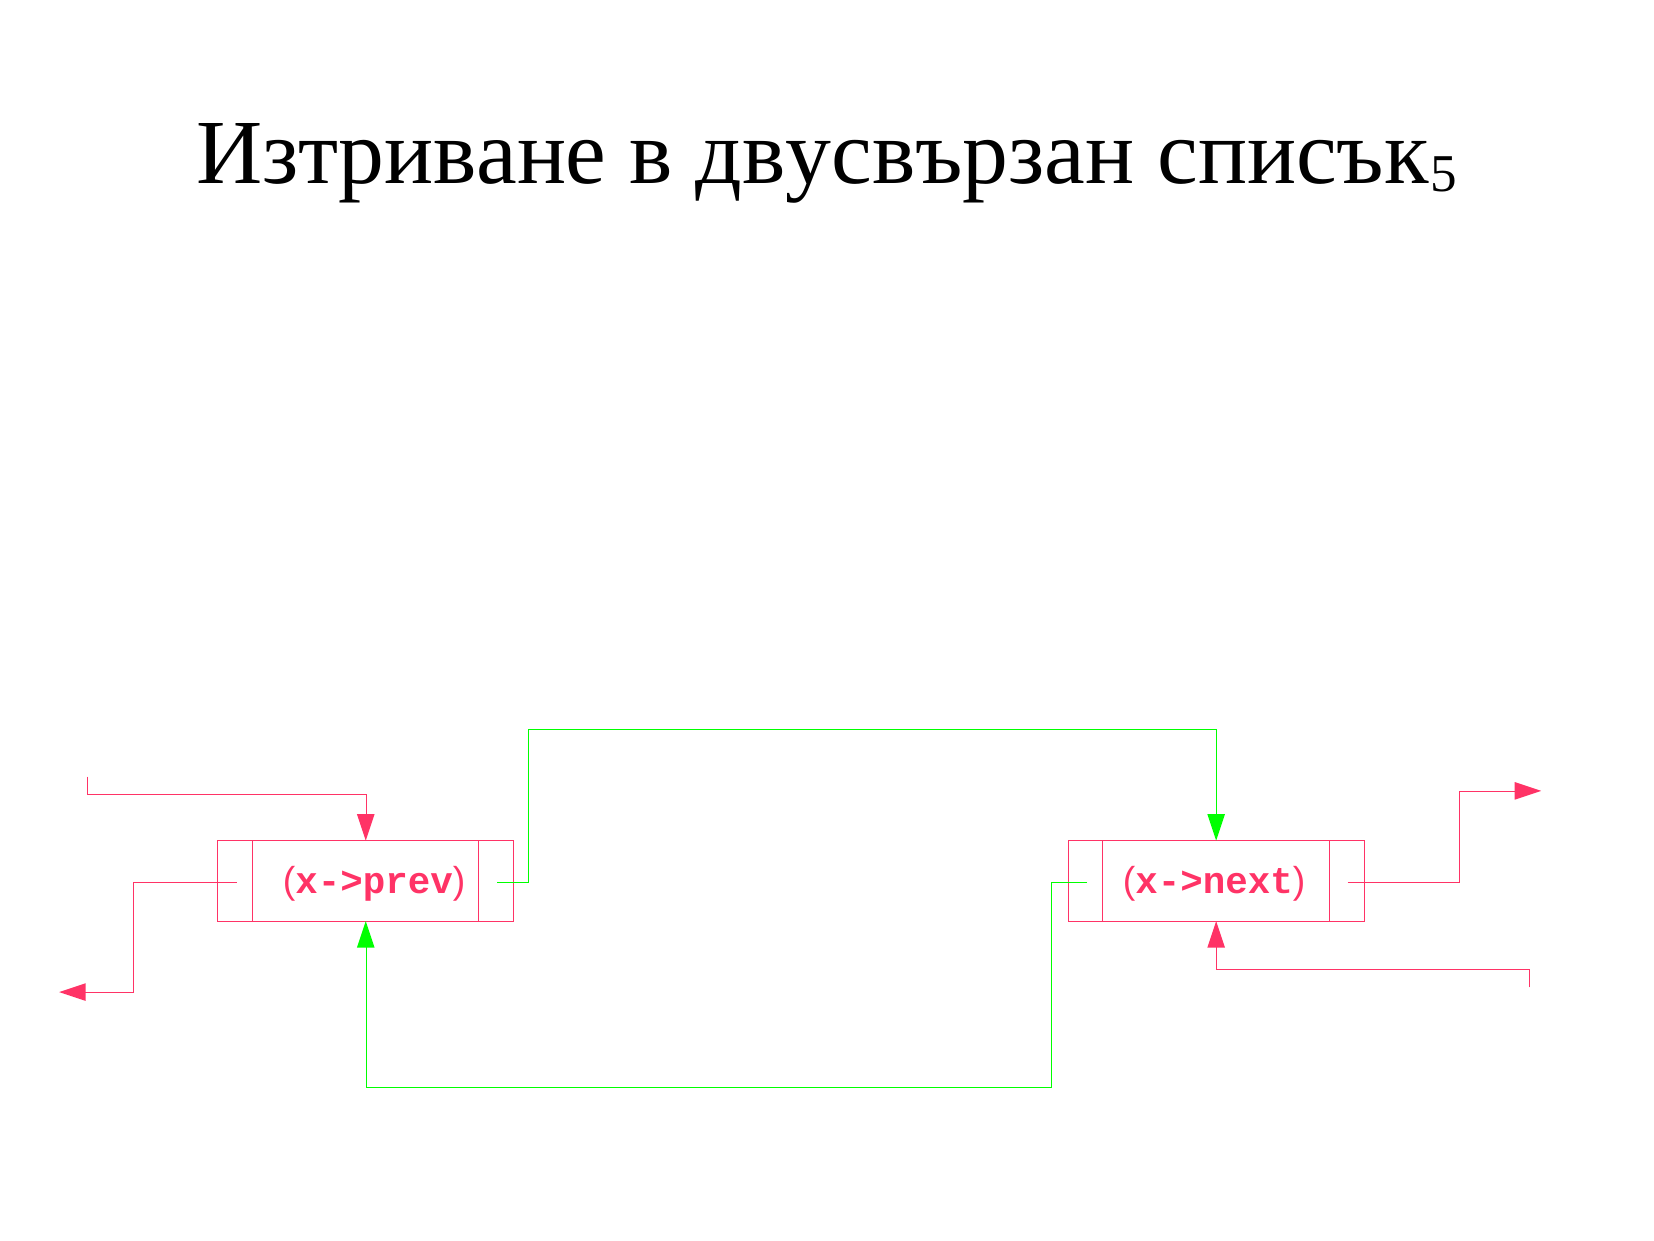

# Изтриване в двусвързан списък5
 (x->prev)
 (x->next)